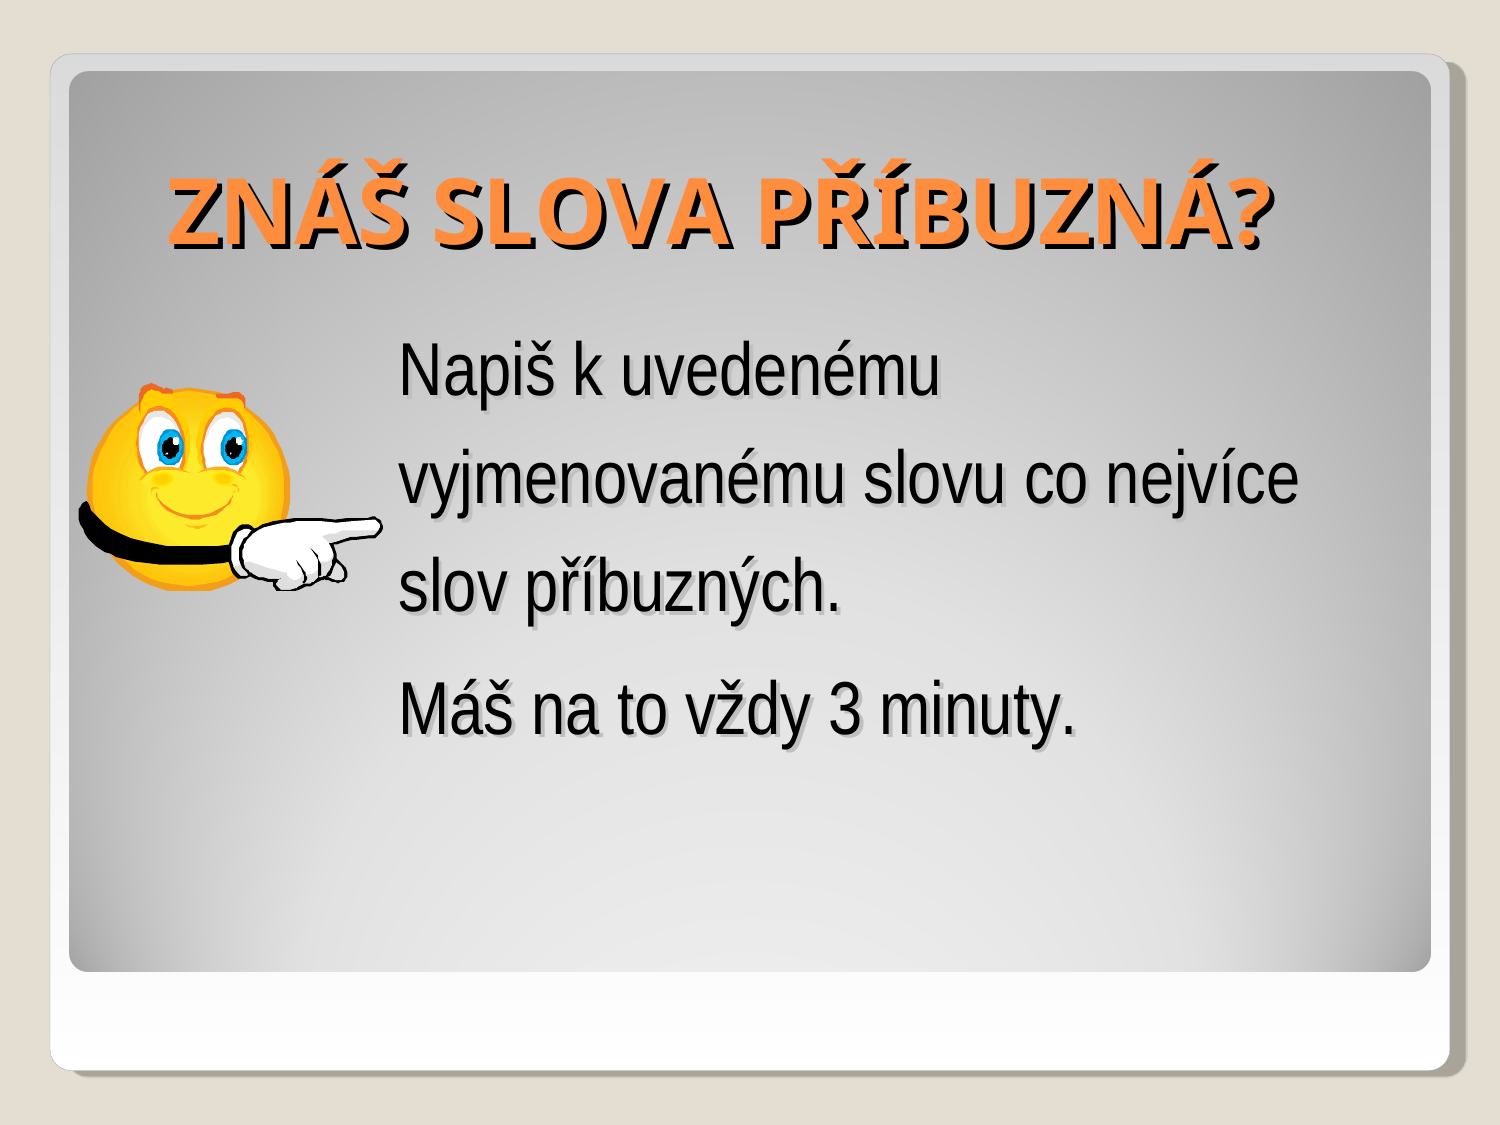

ZNÁŠ SLOVA PŘÍBUZNÁ?
Napiš k uvedenému vyjmenovanému slovu co nejvíce slov příbuzných.
Máš na to vždy 3 minuty.